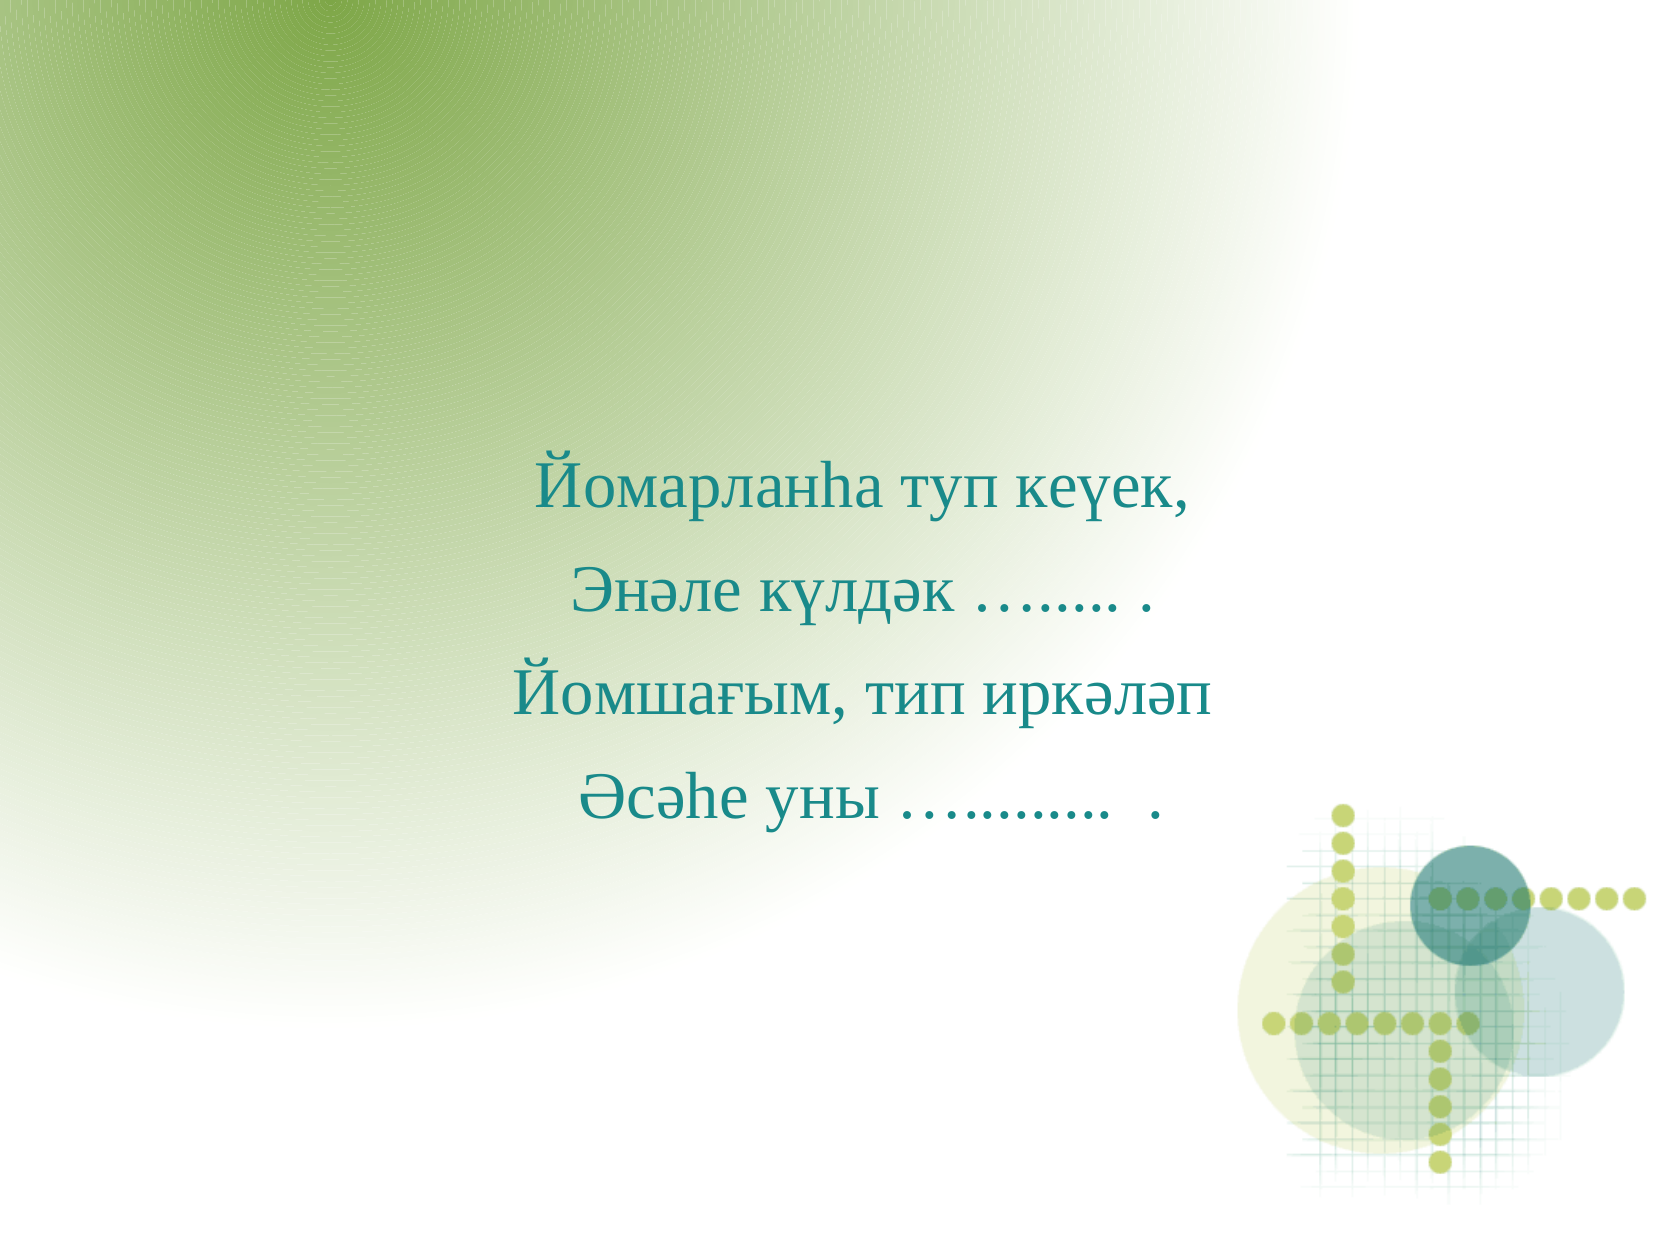

#
Йомарланһа туп кеүек,
Энәле күлдәк …..... .
Йомшағым, тип иркәләп
 Әсәһе уны …......... .